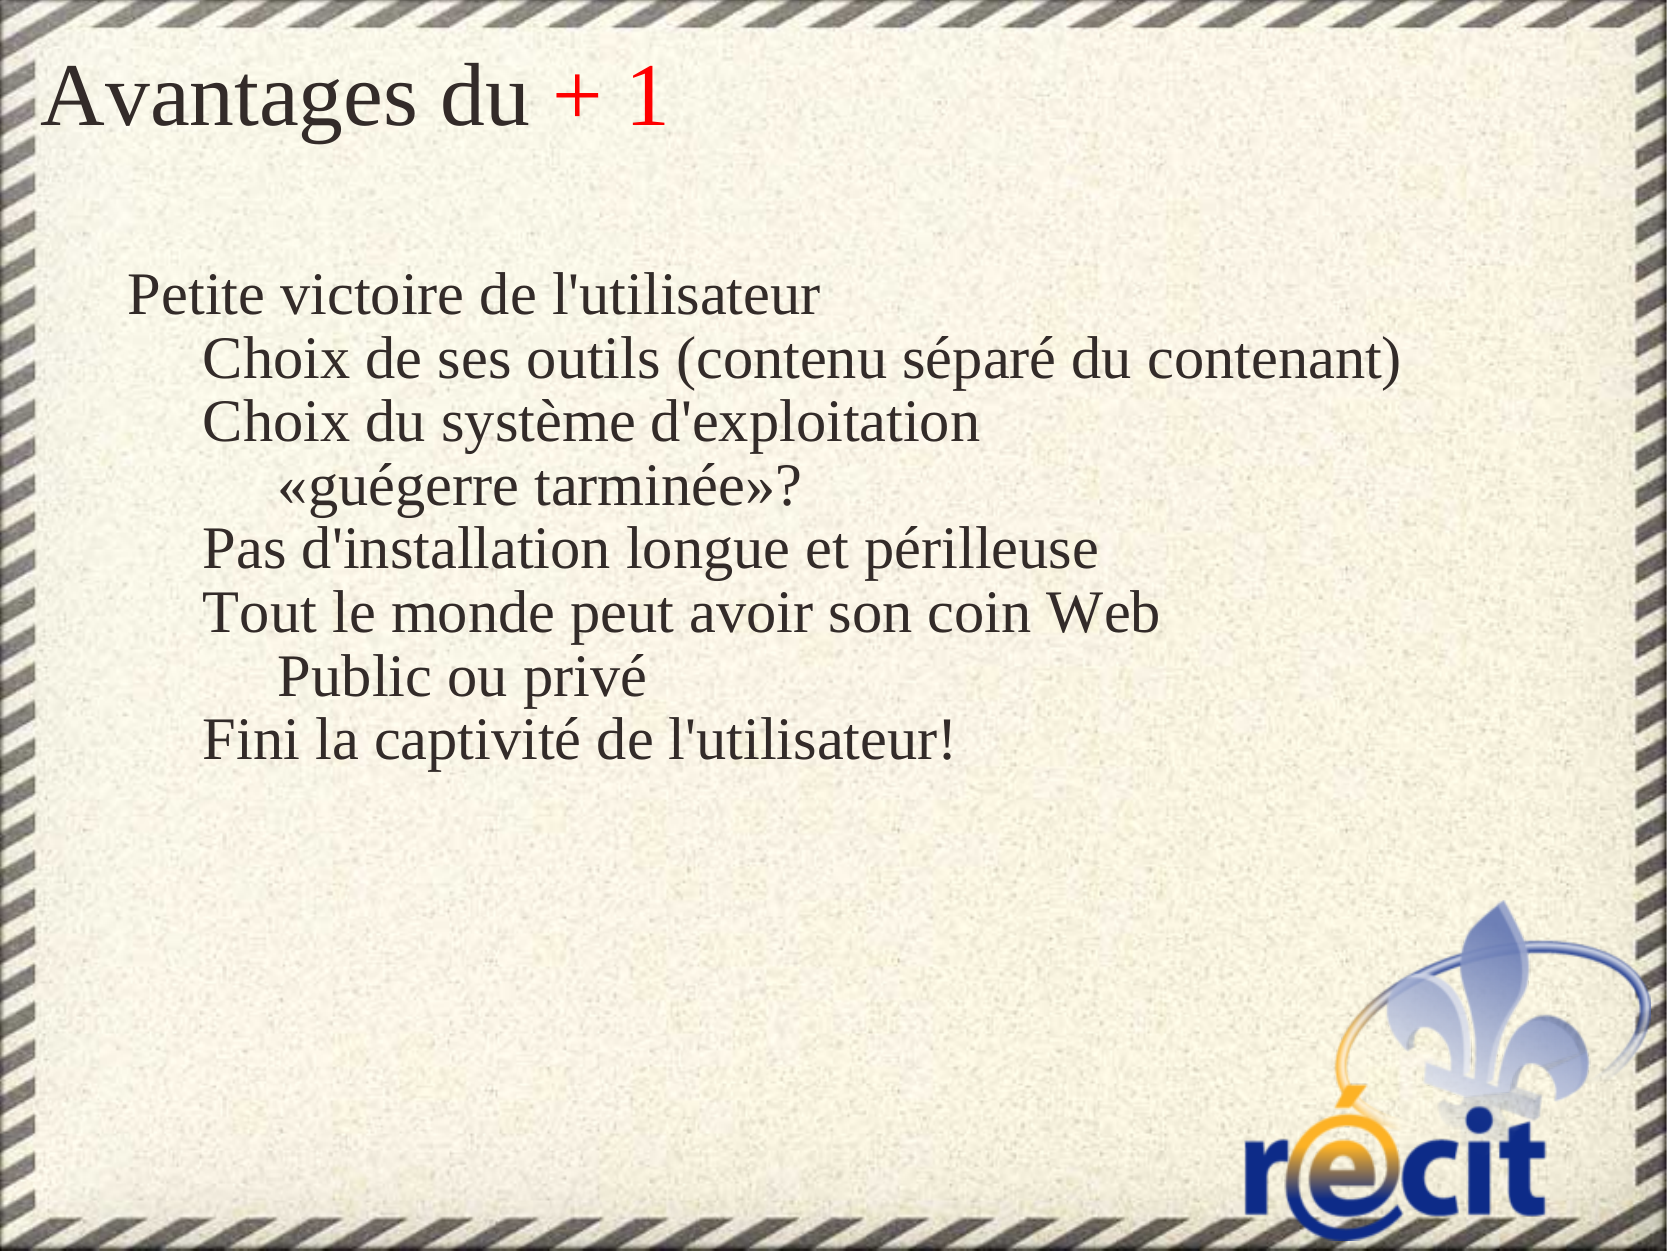

# Avantages du + 1
Petite victoire de l'utilisateur
Choix de ses outils (contenu séparé du contenant)
Choix du système d'exploitation
«guégerre tarminée»?
Pas d'installation longue et périlleuse
Tout le monde peut avoir son coin Web
Public ou privé
Fini la captivité de l'utilisateur!